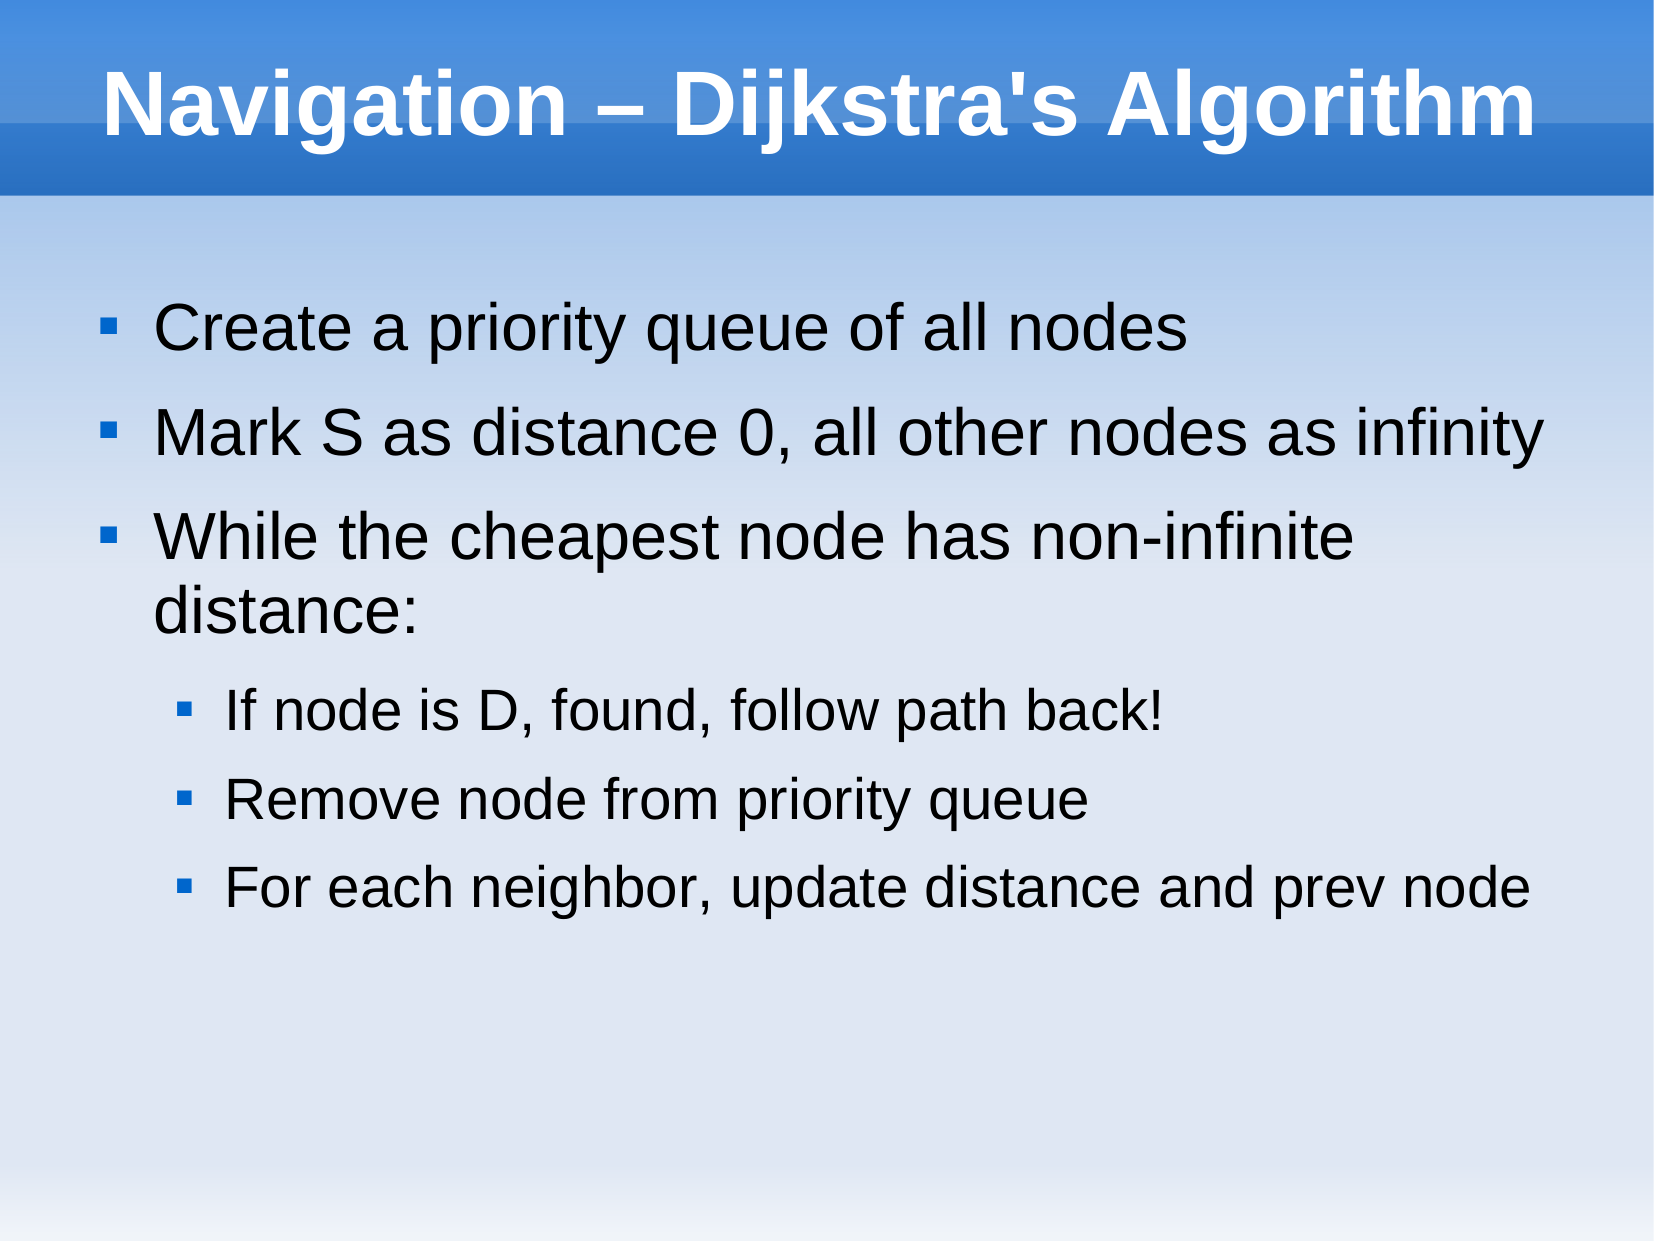

# Navigation – Dijkstra's Algorithm
Create a priority queue of all nodes
Mark S as distance 0, all other nodes as infinity
While the cheapest node has non-infinite distance:
If node is D, found, follow path back!
Remove node from priority queue
For each neighbor, update distance and prev node